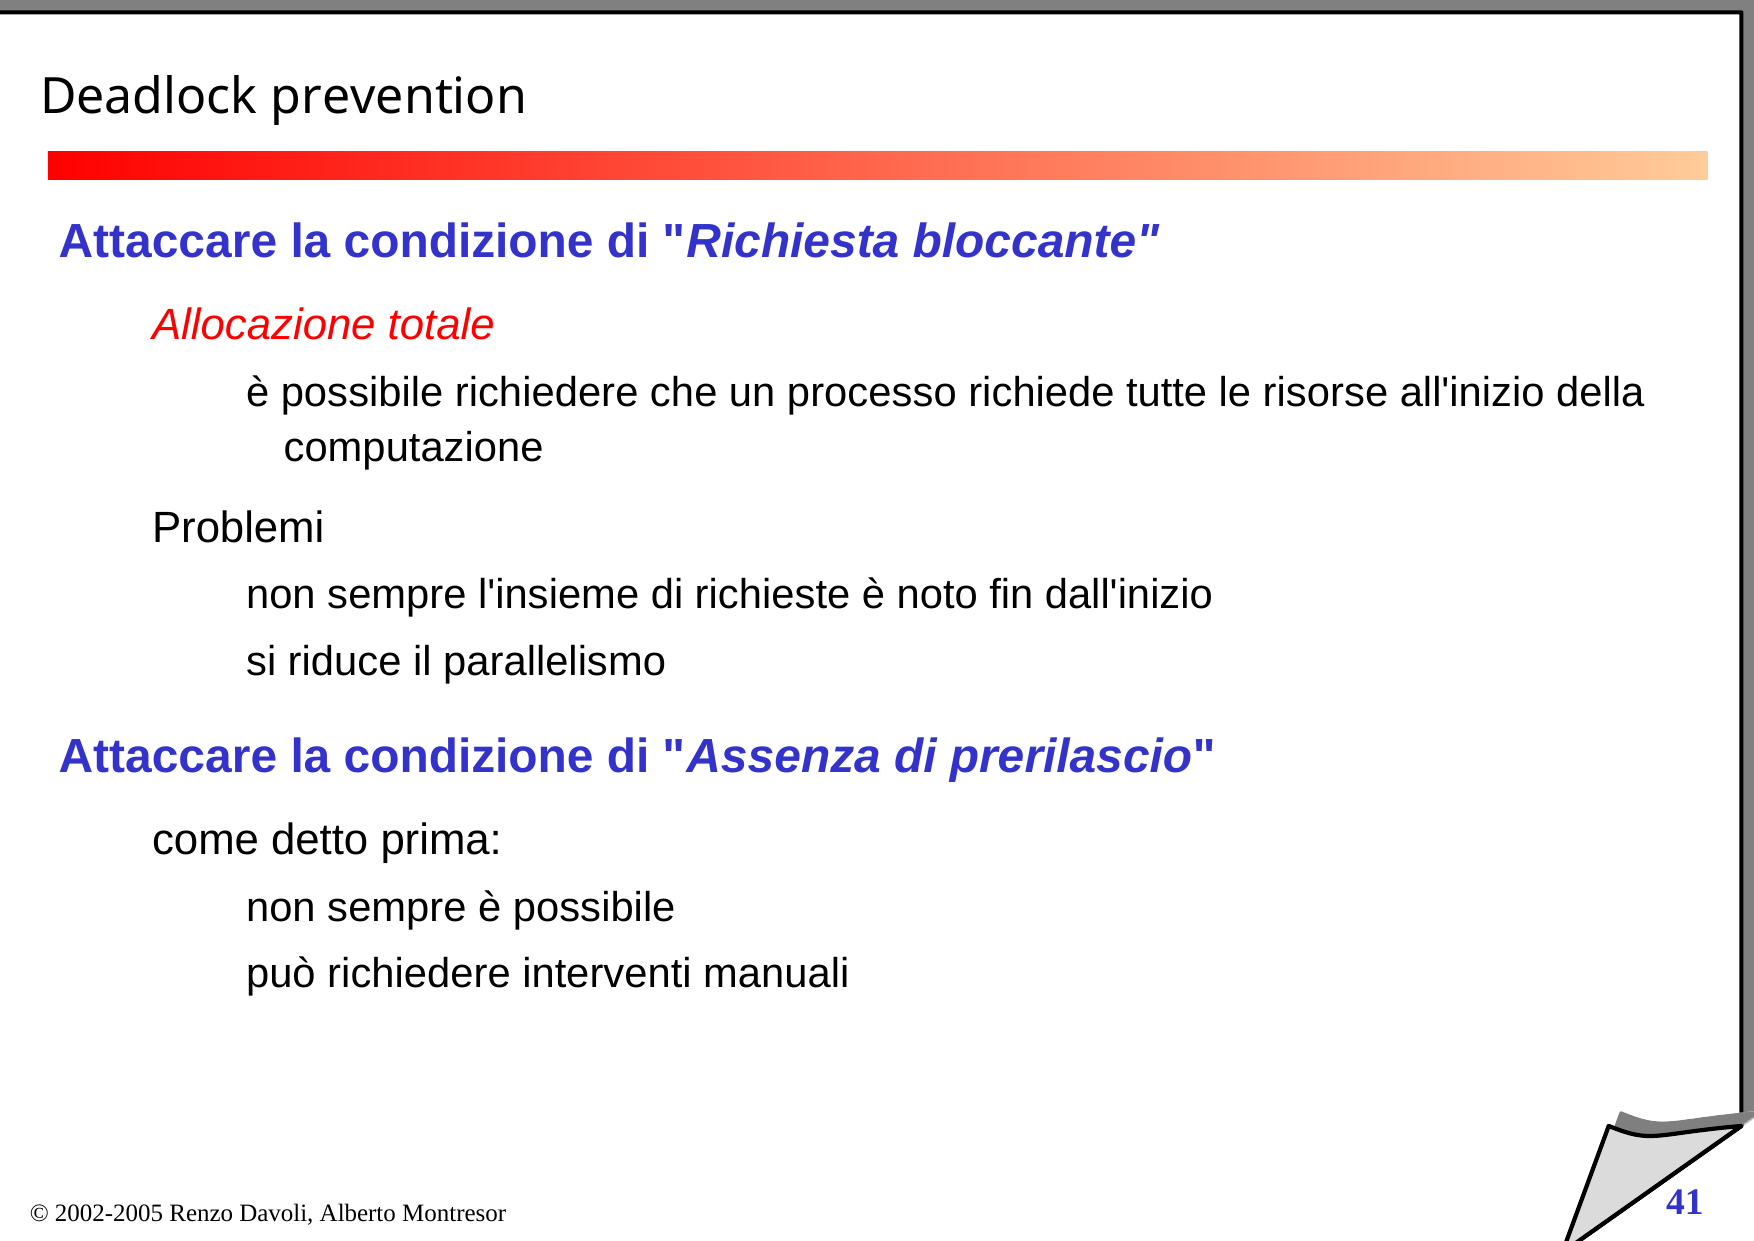

# Deadlock prevention
Attaccare la condizione di "Richiesta bloccante"
Allocazione totale
è possibile richiedere che un processo richiede tutte le risorse all'inizio della computazione
Problemi
non sempre l'insieme di richieste è noto fin dall'inizio
si riduce il parallelismo
Attaccare la condizione di "Assenza di prerilascio"
come detto prima:
non sempre è possibile
può richiedere interventi manuali